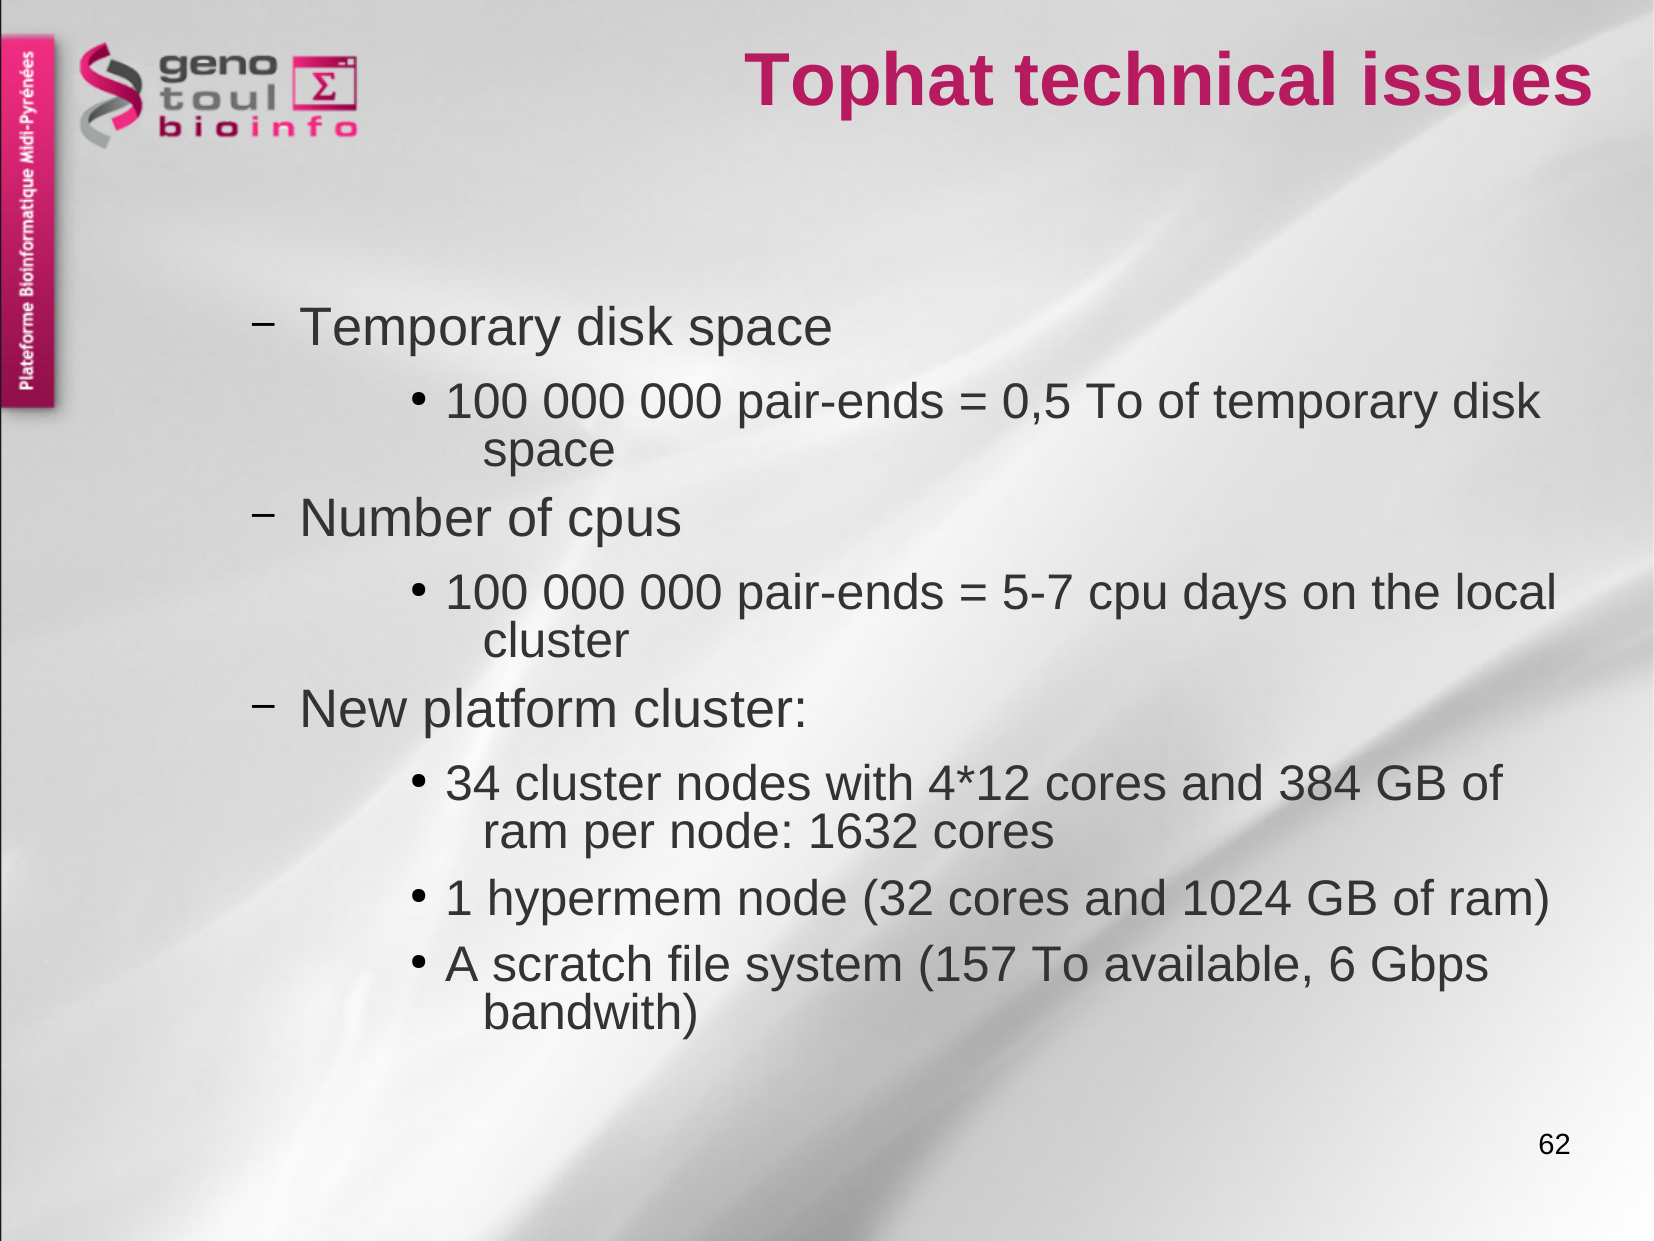

# Tophat technical issues
Temporary disk space
100 000 000 pair-ends = 0,5 To of temporary disk space
Number of cpus
100 000 000 pair-ends = 5-7 cpu days on the local cluster
New platform cluster:
34 cluster nodes with 4*12 cores and 384 GB of ram per node: 1632 cores
1 hypermem node (32 cores and 1024 GB of ram)
A scratch file system (157 To available, 6 Gbps bandwith)